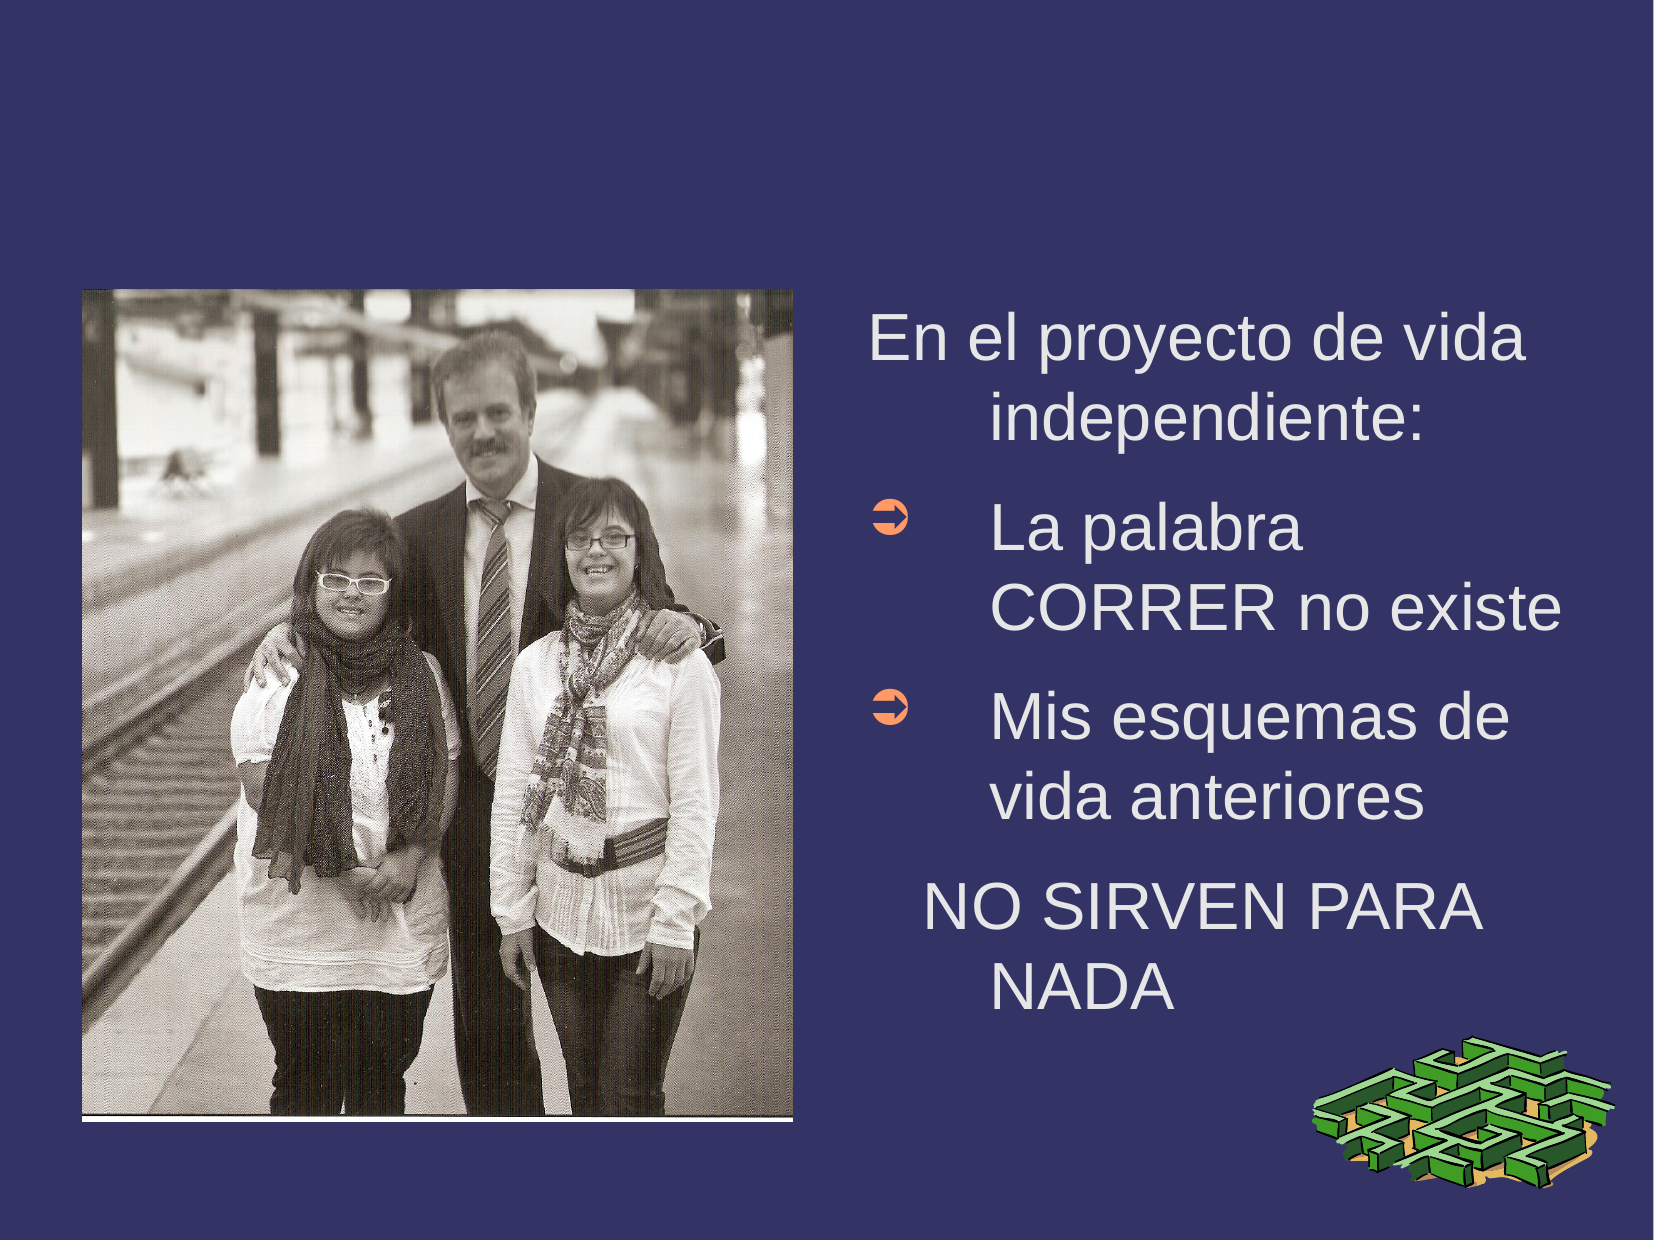

#
En el proyecto de vida independiente:
La palabra CORRER no existe
Mis esquemas de vida anteriores
 NO SIRVEN PARA NADA